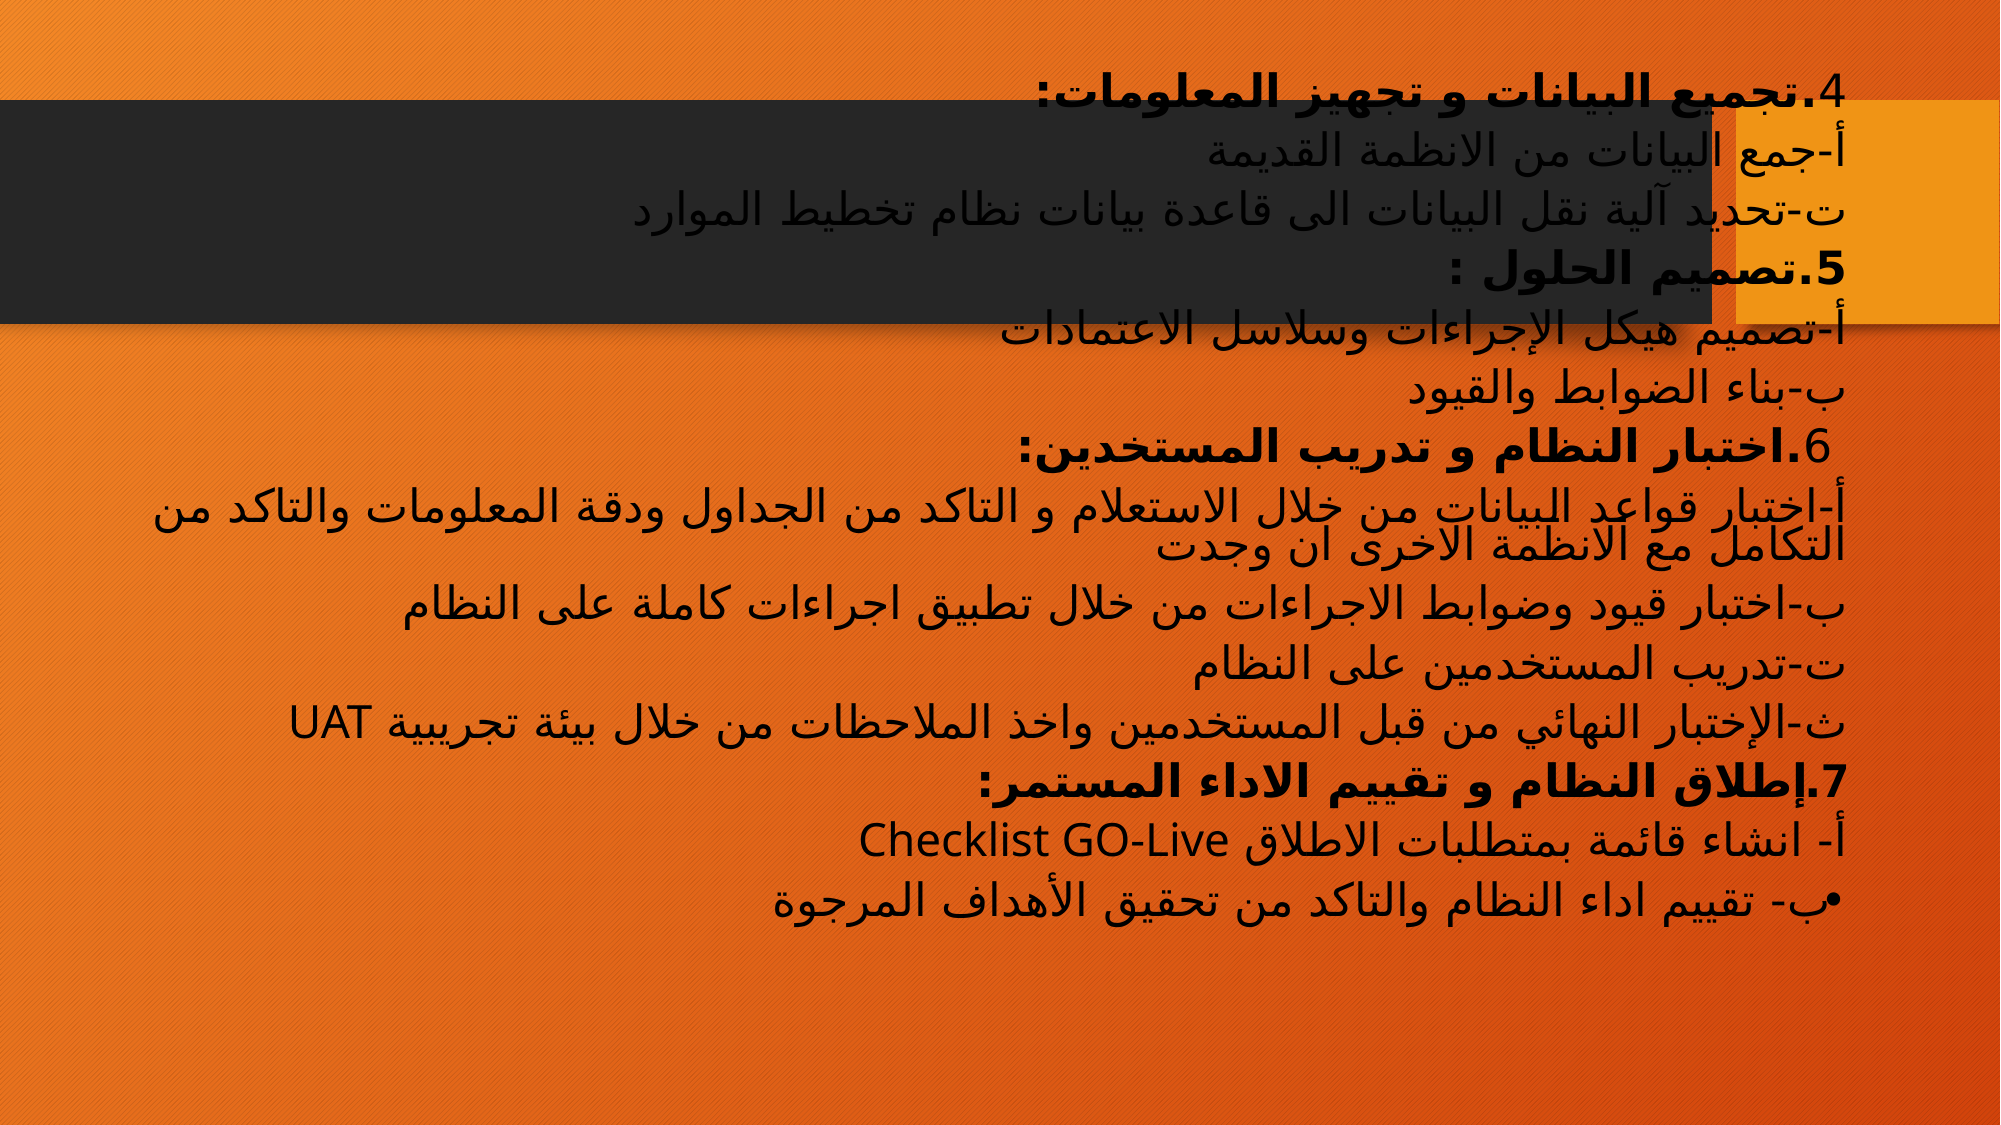

# 4.تجميع البيانات و تجهيز المعلومات:
أ‌-جمع البيانات من الانظمة القديمة
ت‌-تحديد آلية نقل البيانات الى قاعدة بيانات نظام تخطيط الموارد
5.تصميم الحلول :
أ‌-تصميم هيكل الإجراءات وسلاسل الاعتمادات
ب‌-بناء الضوابط والقيود
 6.اختبار النظام و تدريب المستخدين:
أ‌-اختبار قواعد البيانات من خلال الاستعلام و التاكد من الجداول ودقة المعلومات والتاكد من التكامل مع الانظمة الاخرى ان وجدت
ب‌-اختبار قيود وضوابط الاجراءات من خلال تطبيق اجراءات كاملة على النظام
ت‌-تدريب المستخدمين على النظام
ث‌-الإختبار النهائي من قبل المستخدمين واخذ الملاحظات من خلال بيئة تجريبية UAT
7.إطلاق النظام و تقييم الاداء المستمر:
أ‌- انشاء قائمة بمتطلبات الاطلاق Checklist GO-Live
•ب‌- تقييم اداء النظام والتاكد من تحقيق الأهداف المرجوة